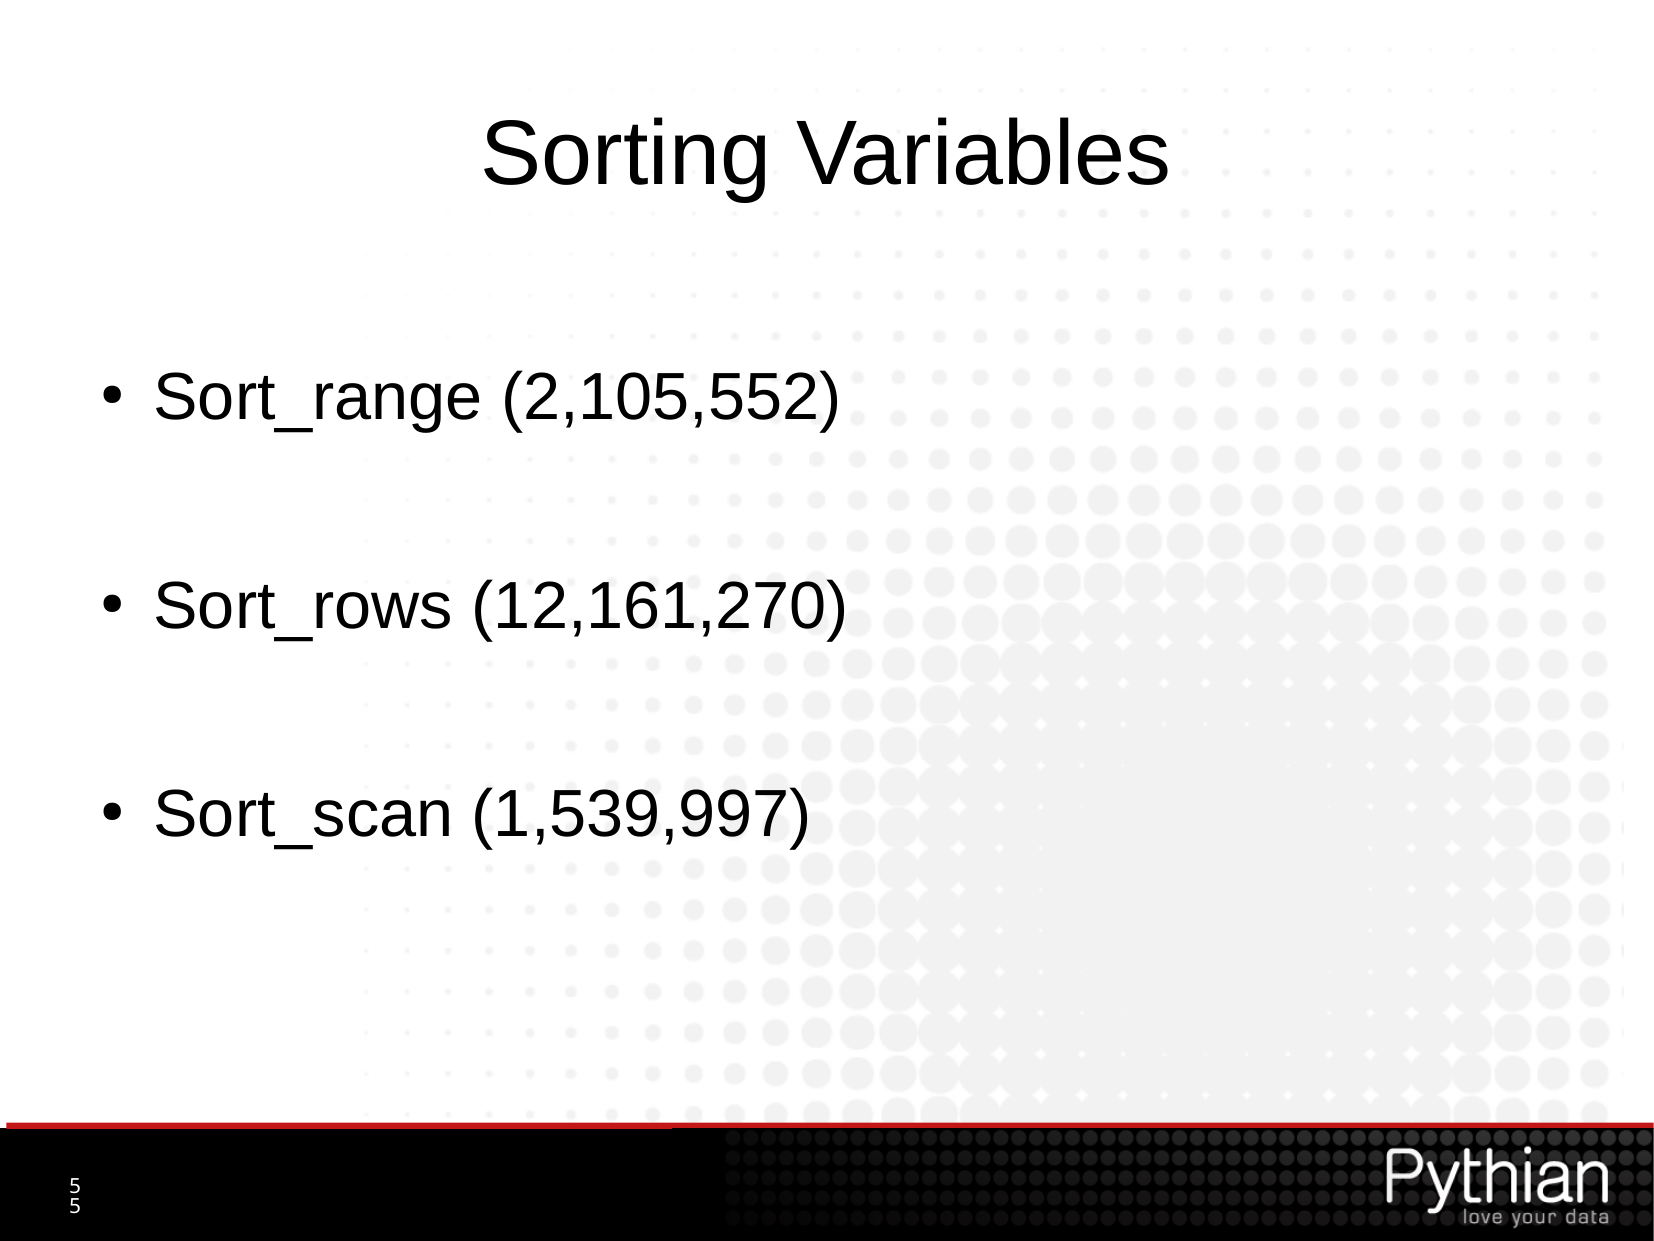

# Sorting Variables
Sort_range (2,105,552)
Sort_rows (12,161,270)
Sort_scan (1,539,997)